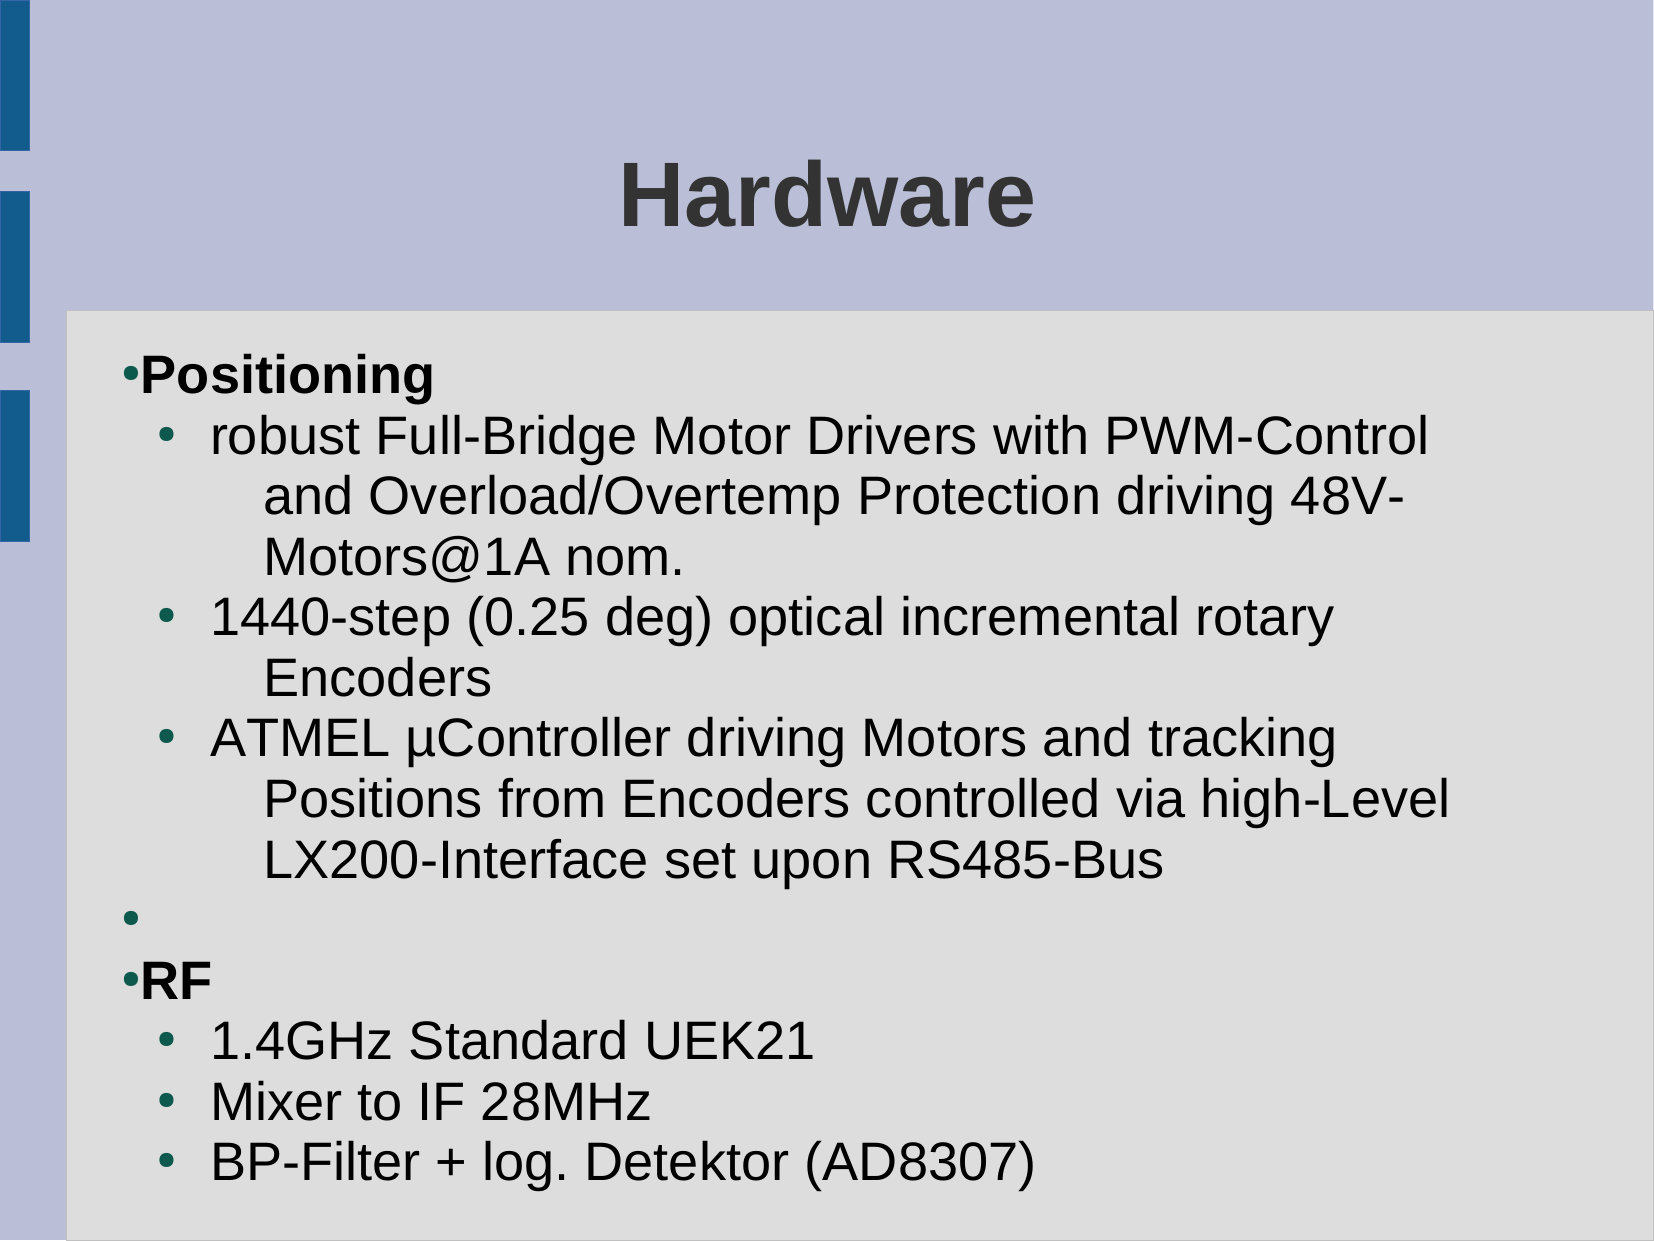

# Hardware
Positioning
robust Full-Bridge Motor Drivers with PWM-Control and Overload/Overtemp Protection driving 48V-Motors@1A nom.
1440-step (0.25 deg) optical incremental rotary Encoders
ATMEL µController driving Motors and tracking Positions from Encoders controlled via high-Level LX200-Interface set upon RS485-Bus
RF
1.4GHz Standard UEK21
Mixer to IF 28MHz
BP-Filter + log. Detektor (AD8307)